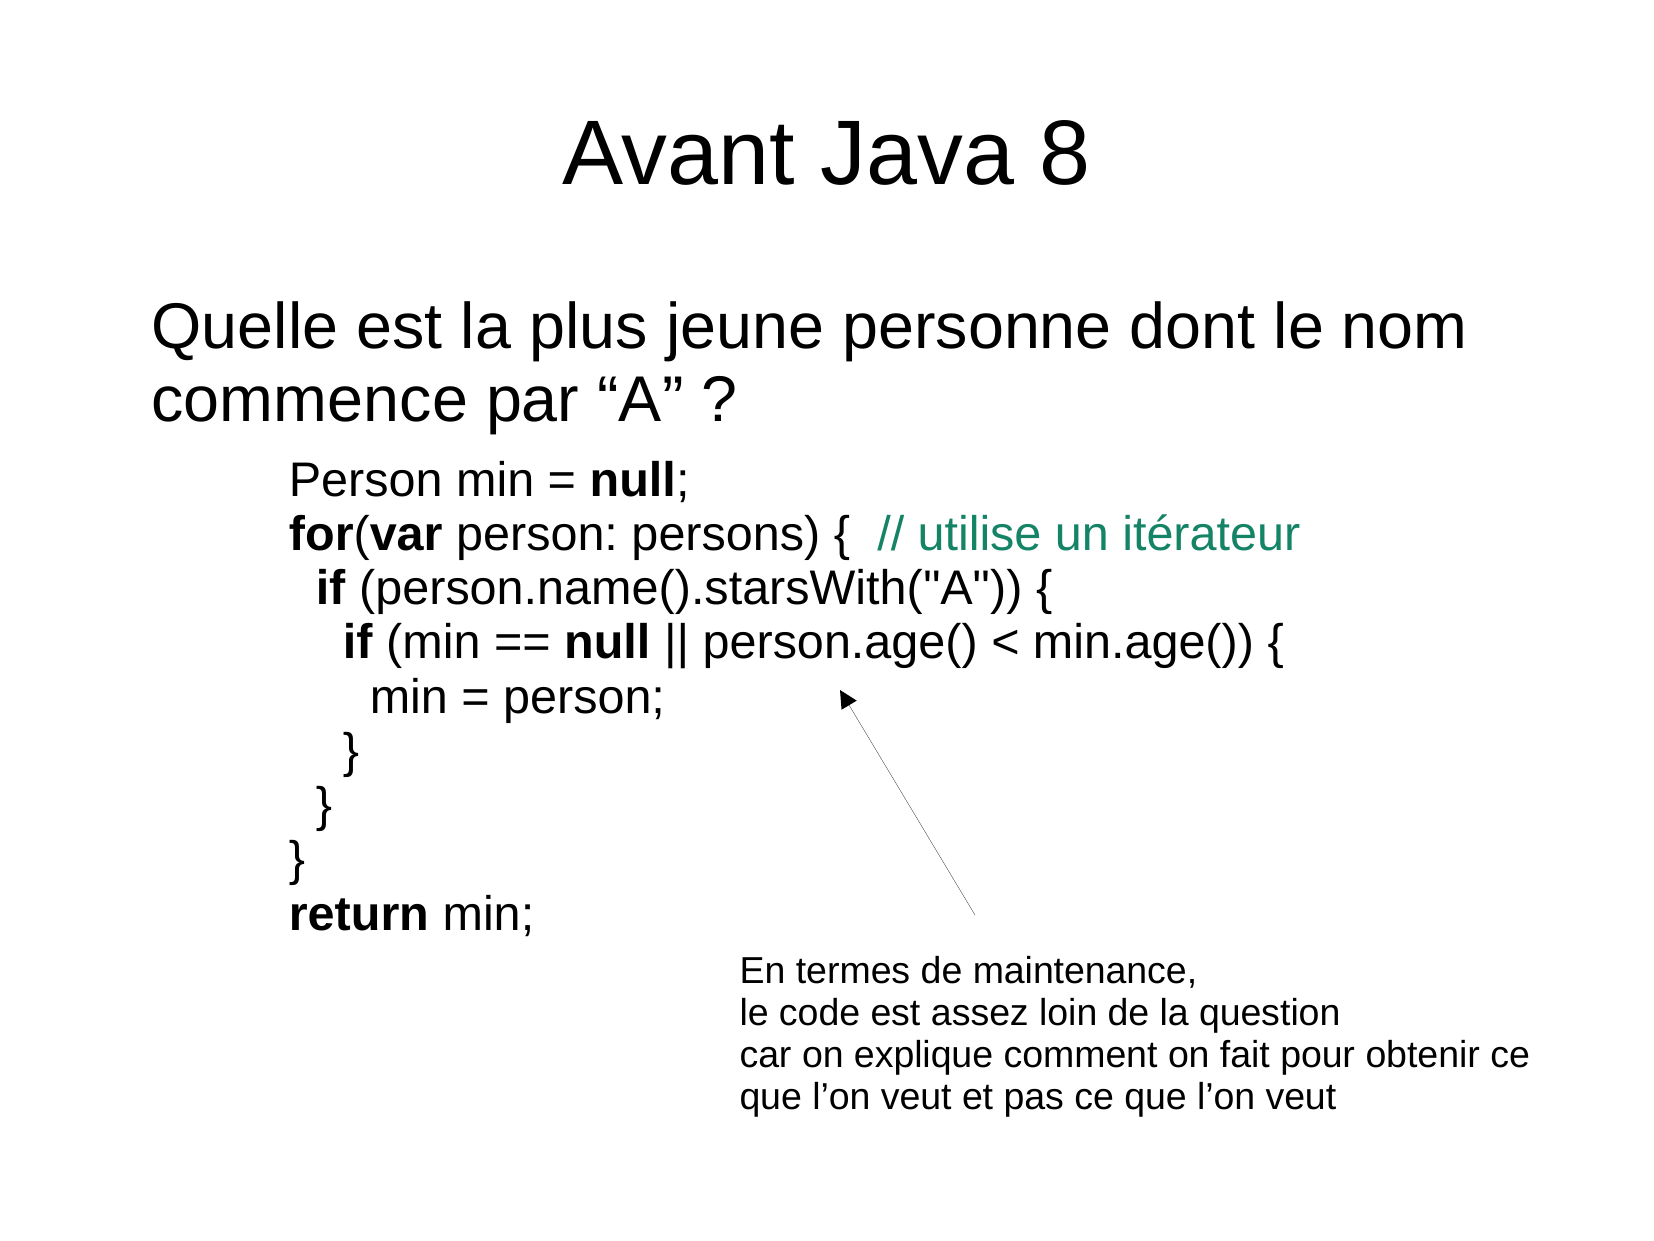

# Avant Java 8
Quelle est la plus jeune personne dont le nom commence par “A” ?
Person min = null;
for(var person: persons) { // utilise un itérateur
 if (person.name().starsWith("A")) {
 if (min == null || person.age() < min.age()) {
 min = person;
 }
 }
}
return min;
En termes de maintenance,
le code est assez loin de la question
car on explique comment on fait pour obtenir ce
que l’on veut et pas ce que l’on veut